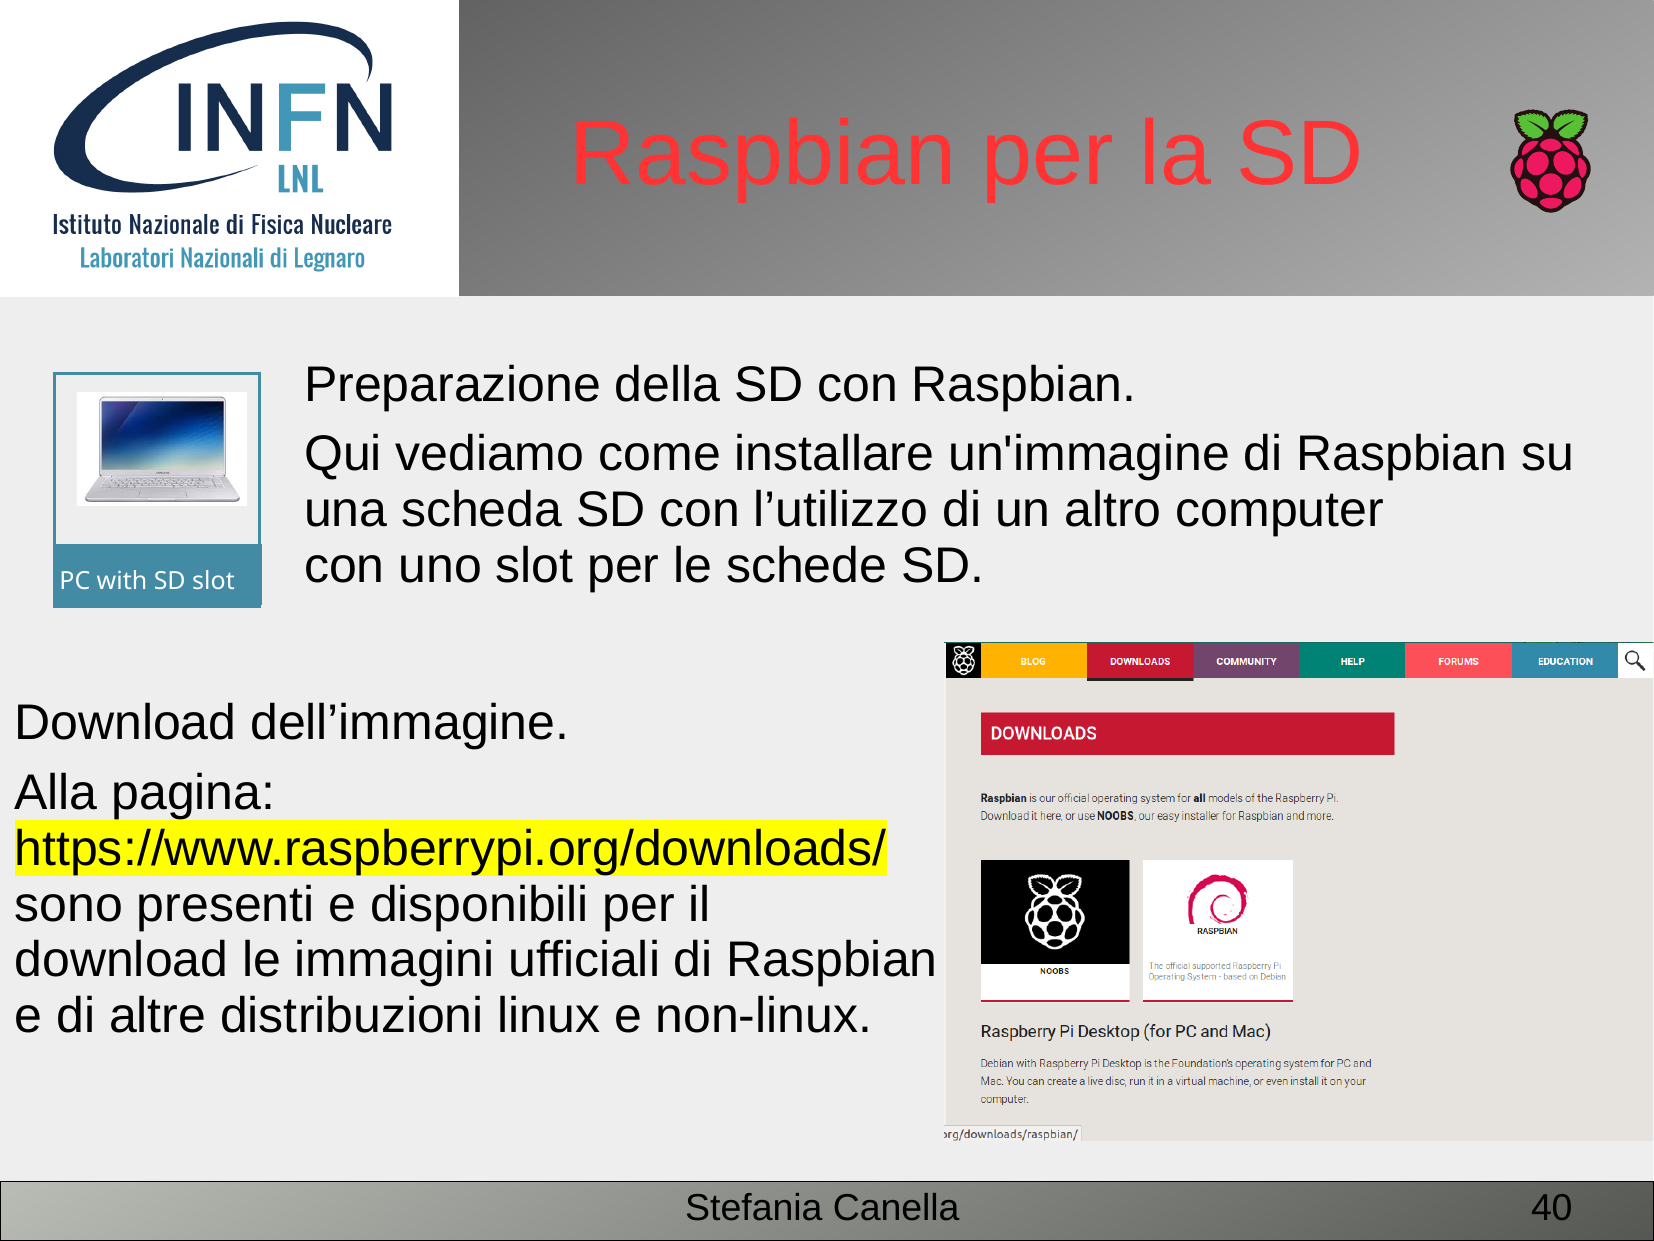

# Raspbian per la SD
Preparazione della SD con Raspbian.
Qui vediamo come installare un'immagine di Raspbian su
una scheda SD con l’utilizzo di un altro computer
con uno slot per le schede SD.
PC with SD slot
Download dell’immagine.
Alla pagina:
https://www.raspberrypi.org/downloads/
sono presenti e disponibili per il
download le immagini ufficiali di Raspbian
e di altre distribuzioni linux e non-linux.
Stefania Canella